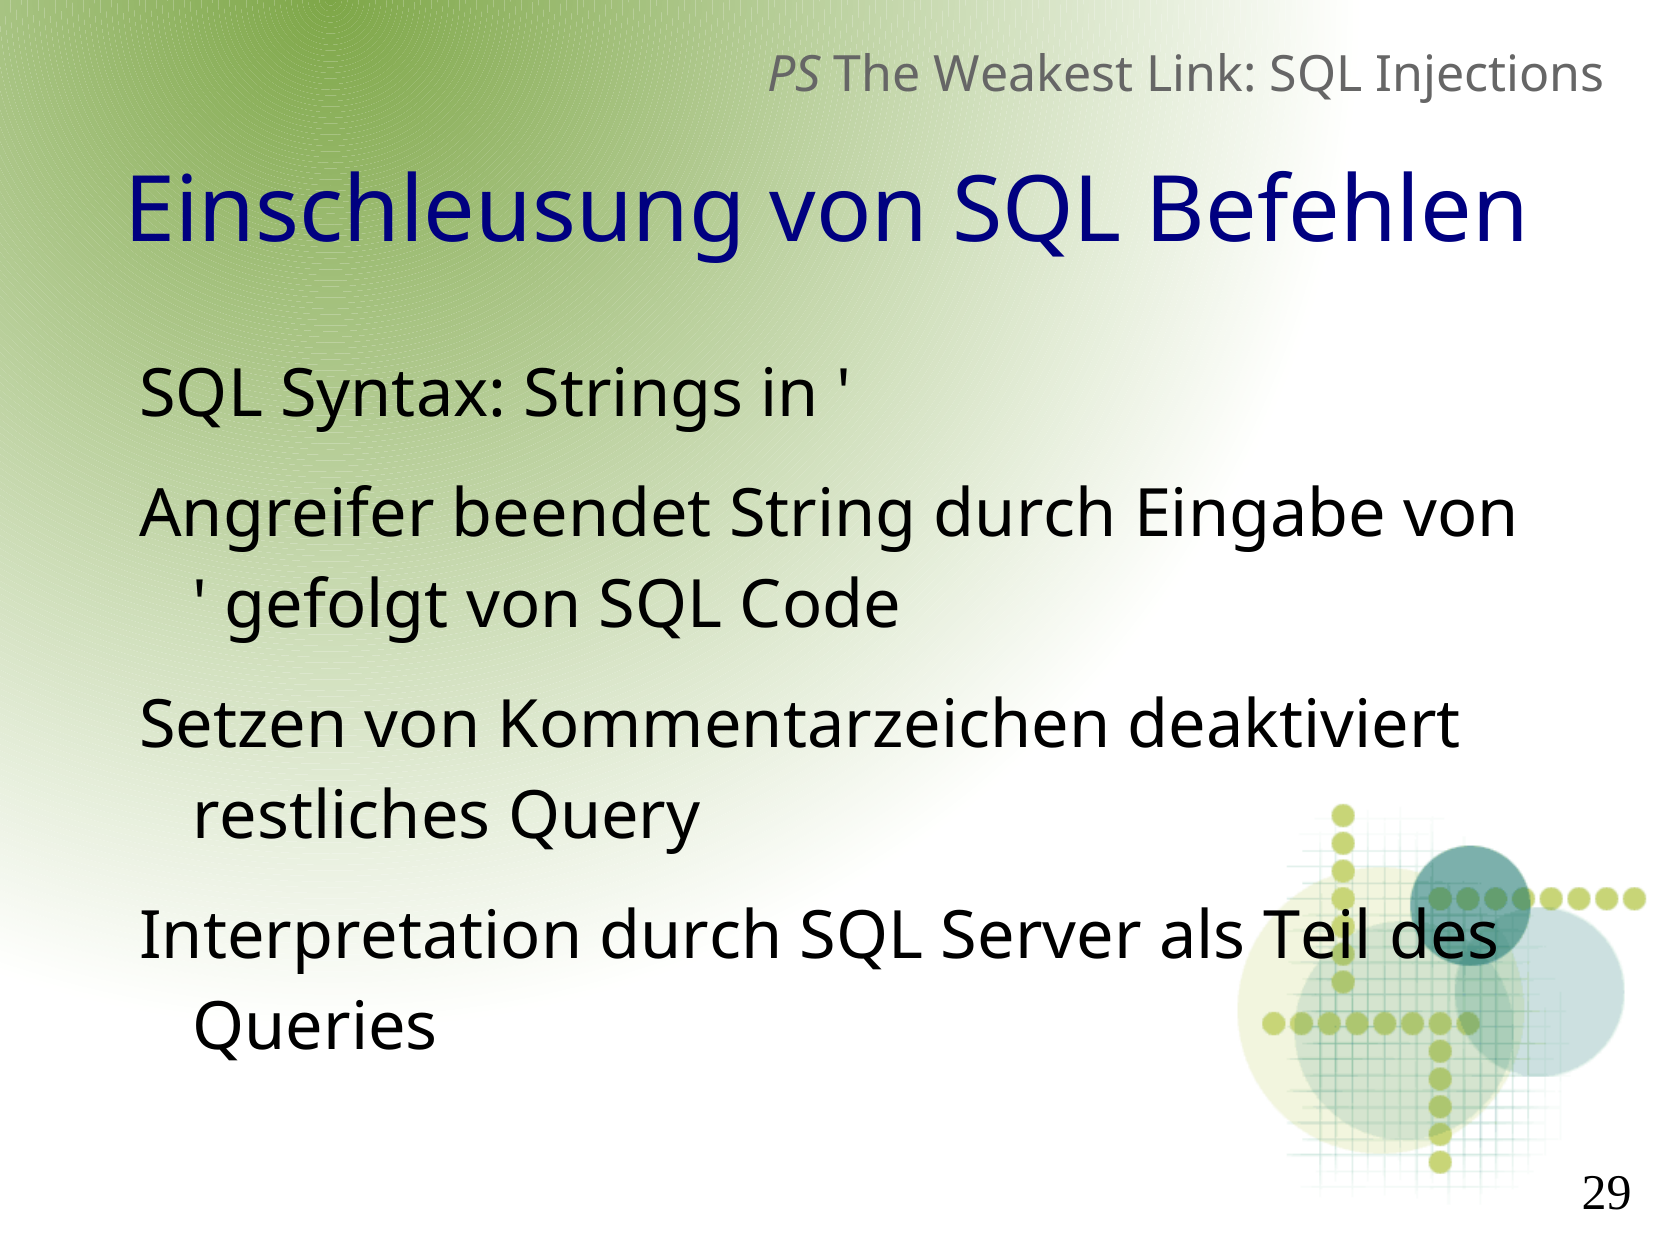

# Einschleusung von SQL Befehlen
SQL Syntax: Strings in '
Angreifer beendet String durch Eingabe von ' gefolgt von SQL Code
Setzen von Kommentarzeichen deaktiviert restliches Query
Interpretation durch SQL Server als Teil des Queries